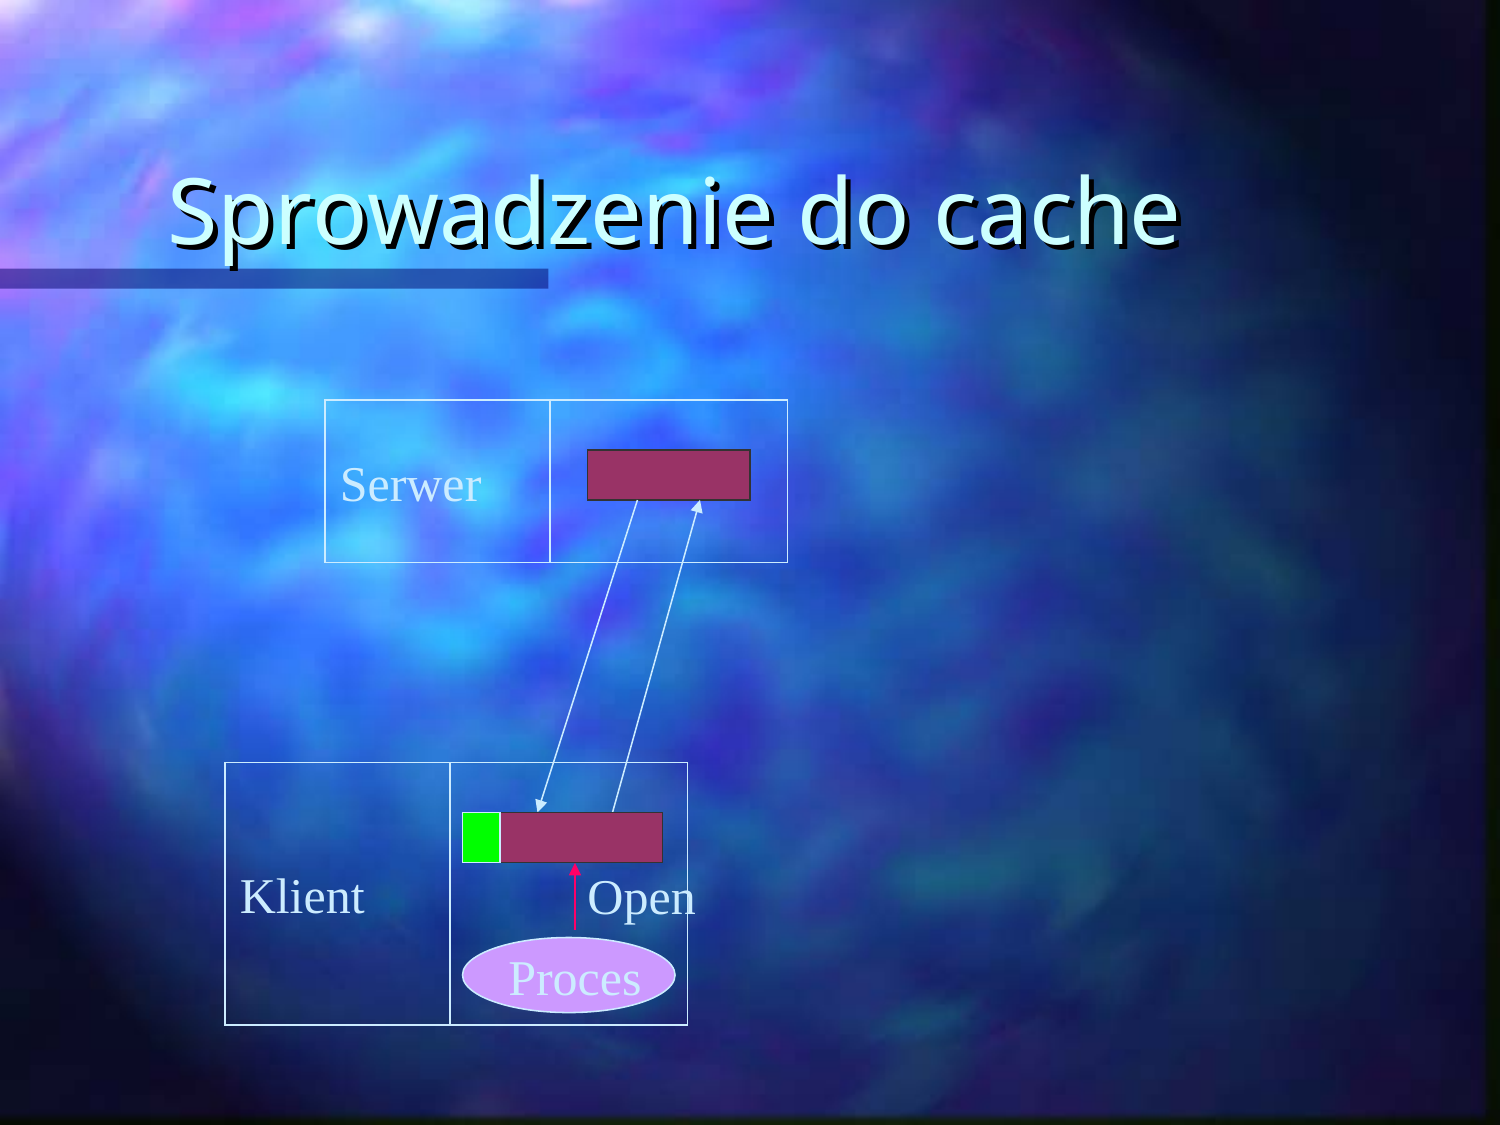

# Sprowadzenie do cache
Serwer
Klient
Open
Proces